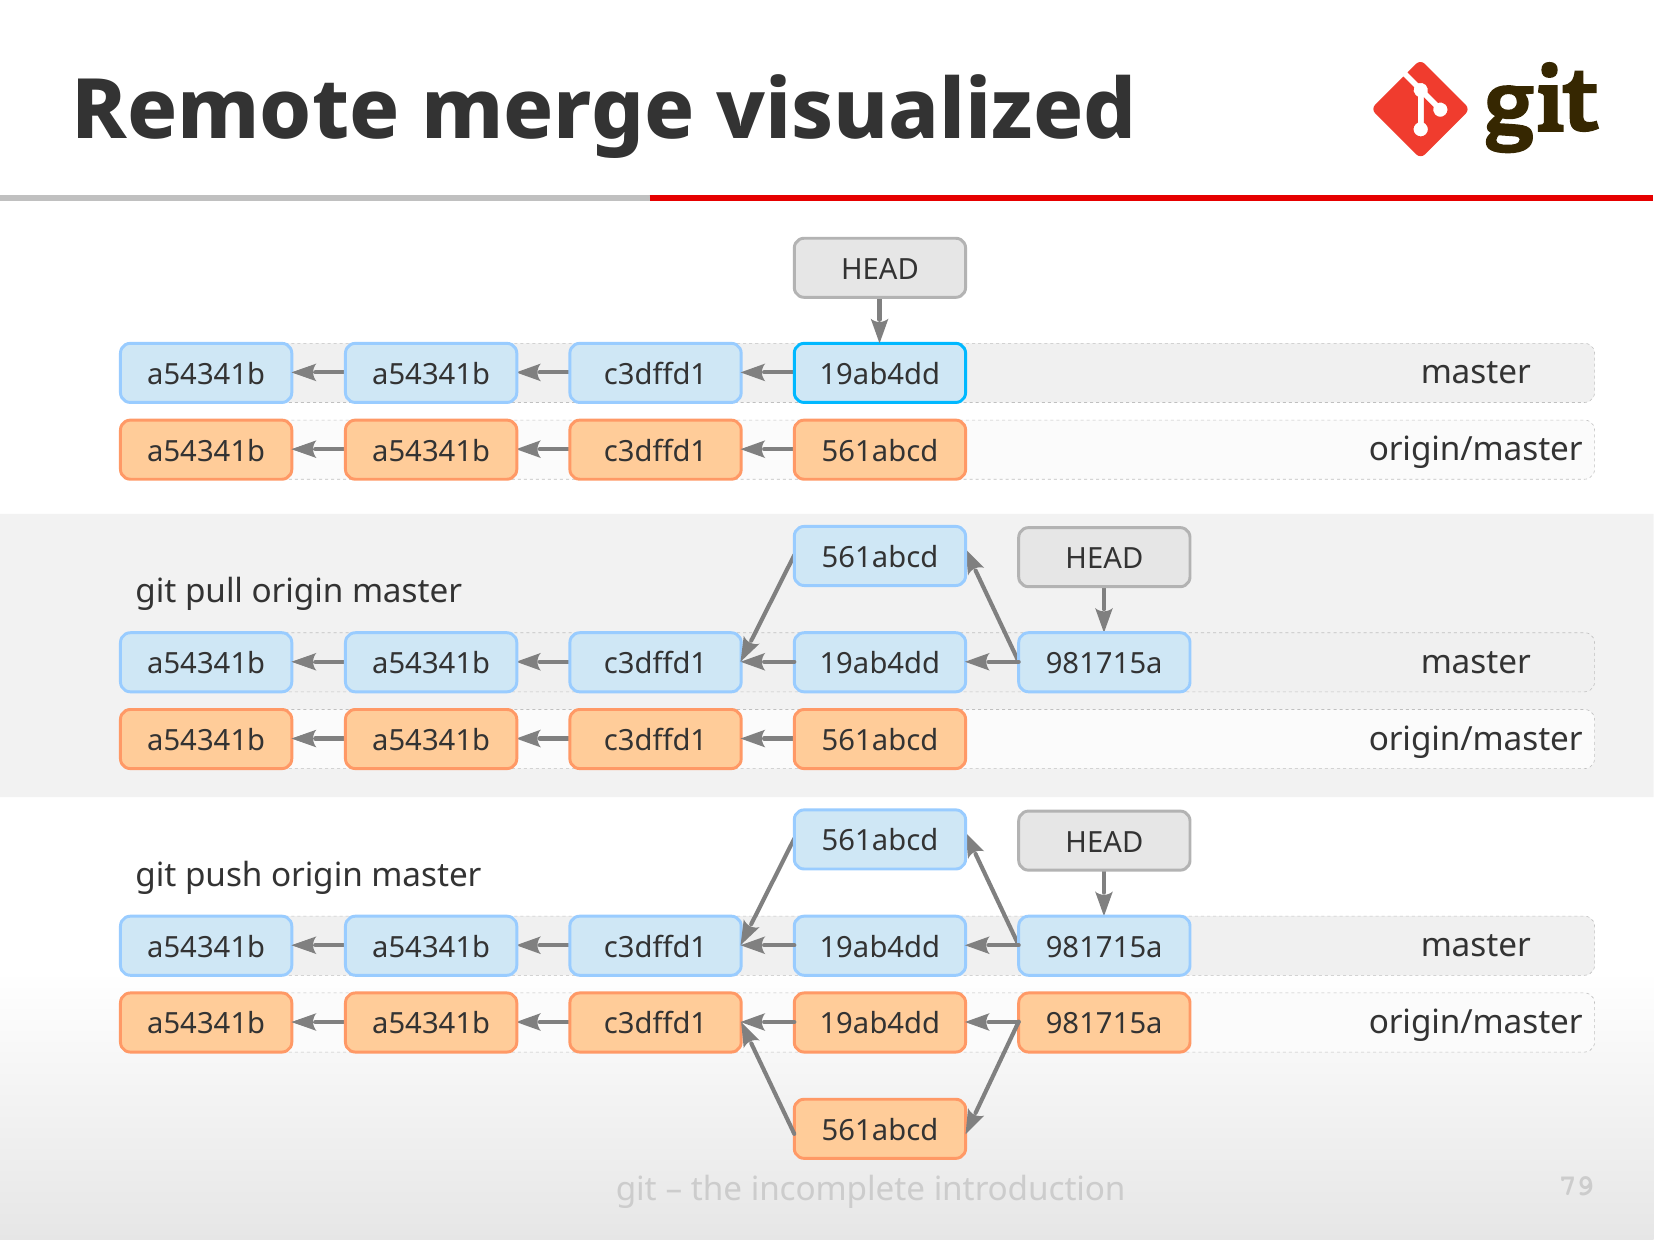

# Remote merge visualized
HEAD
a54341b
1245aab
a54341b
c3dffd1
19ab4dd
master
a54341b
1245aab
a54341b
c3dffd1
561abcd
origin/master
561abcd
HEAD
git pull origin master
a54341b
1245aab
a54341b
c3dffd1
19ab4dd
981715a
master
a54341b
1245aab
a54341b
c3dffd1
561abcd
origin/master
561abcd
HEAD
git push origin master
a54341b
1245aab
a54341b
c3dffd1
19ab4dd
981715a
master
a54341b
1245aab
a54341b
c3dffd1
19ab4dd
981715a
origin/master
561abcd
79